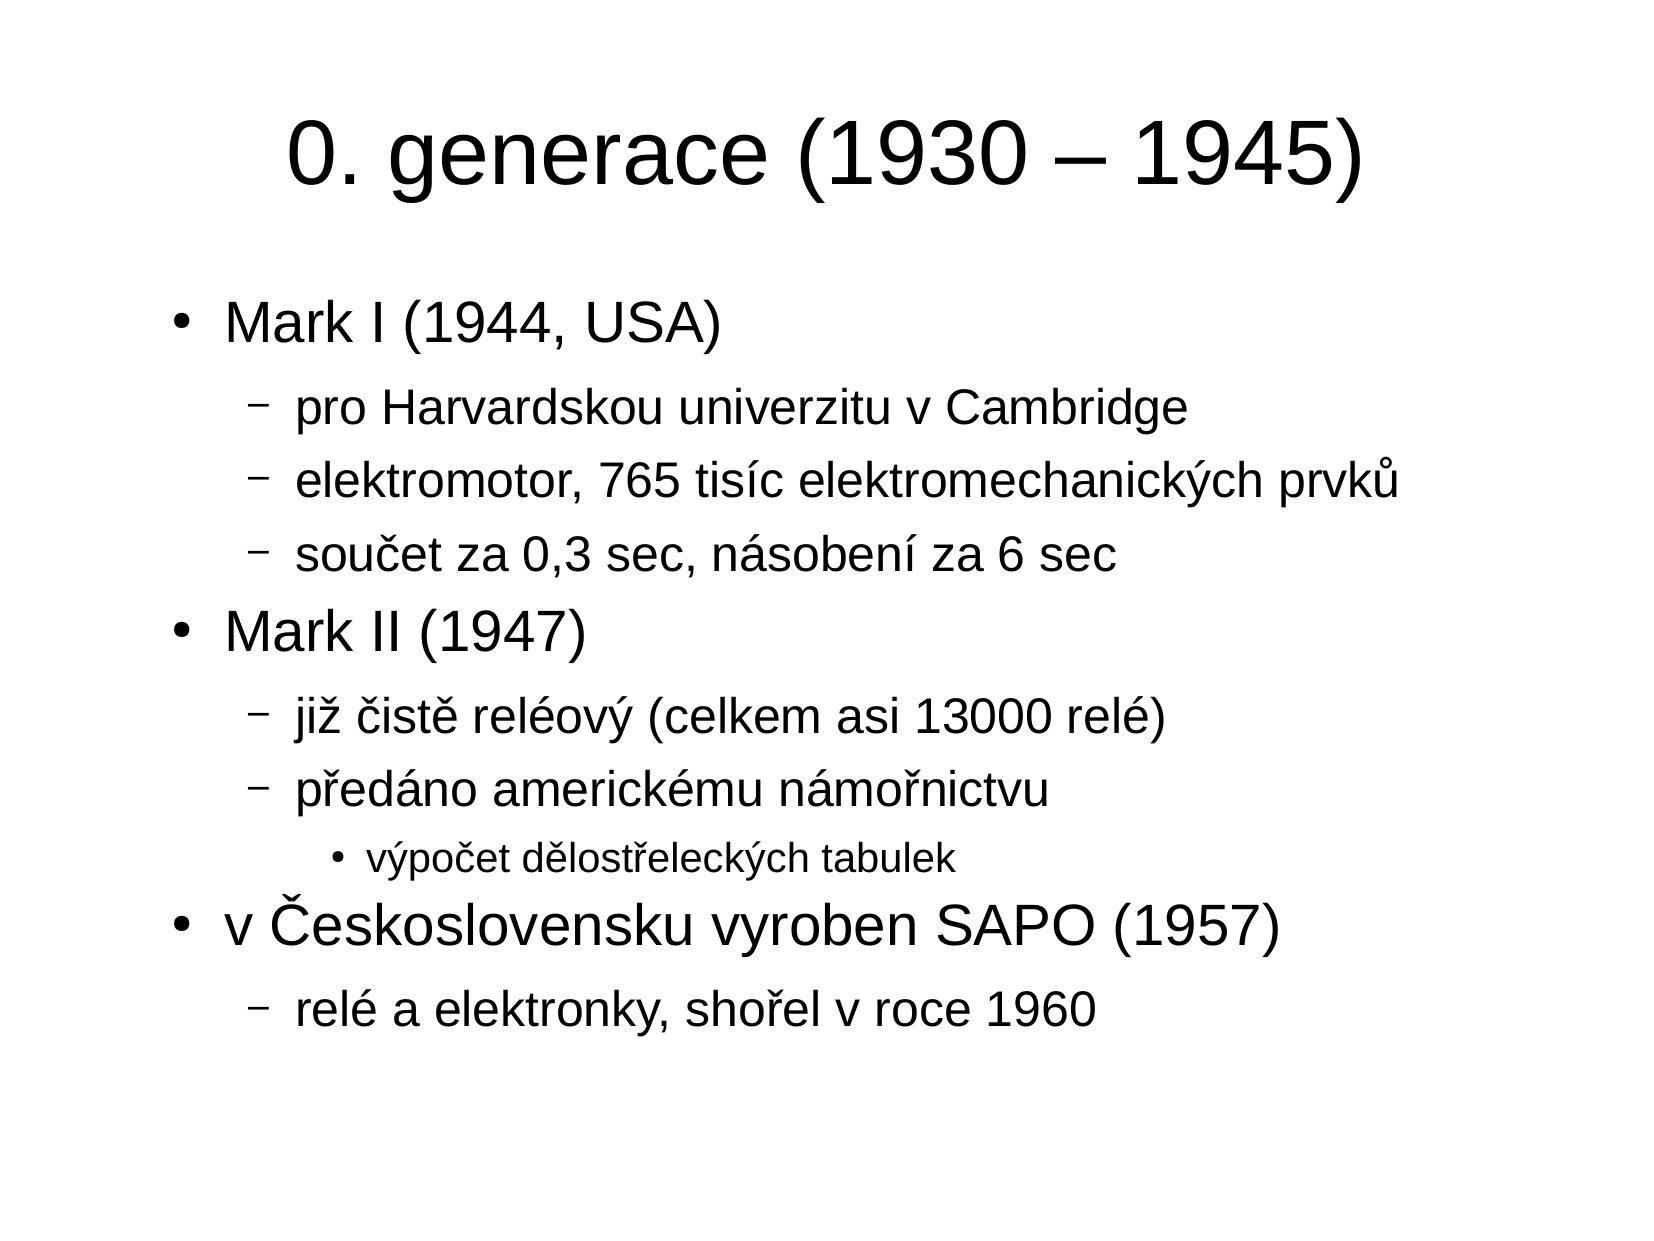

# 0. generace (1930 – 1945)
Mark I (1944, USA)
pro Harvardskou univerzitu v Cambridge
elektromotor, 765 tisíc elektromechanických prvků
součet za 0,3 sec, násobení za 6 sec
Mark II (1947)
již čistě reléový (celkem asi 13000 relé)
předáno americkému námořnictvu
výpočet dělostřeleckých tabulek
v Československu vyroben SAPO (1957)
relé a elektronky, shořel v roce 1960